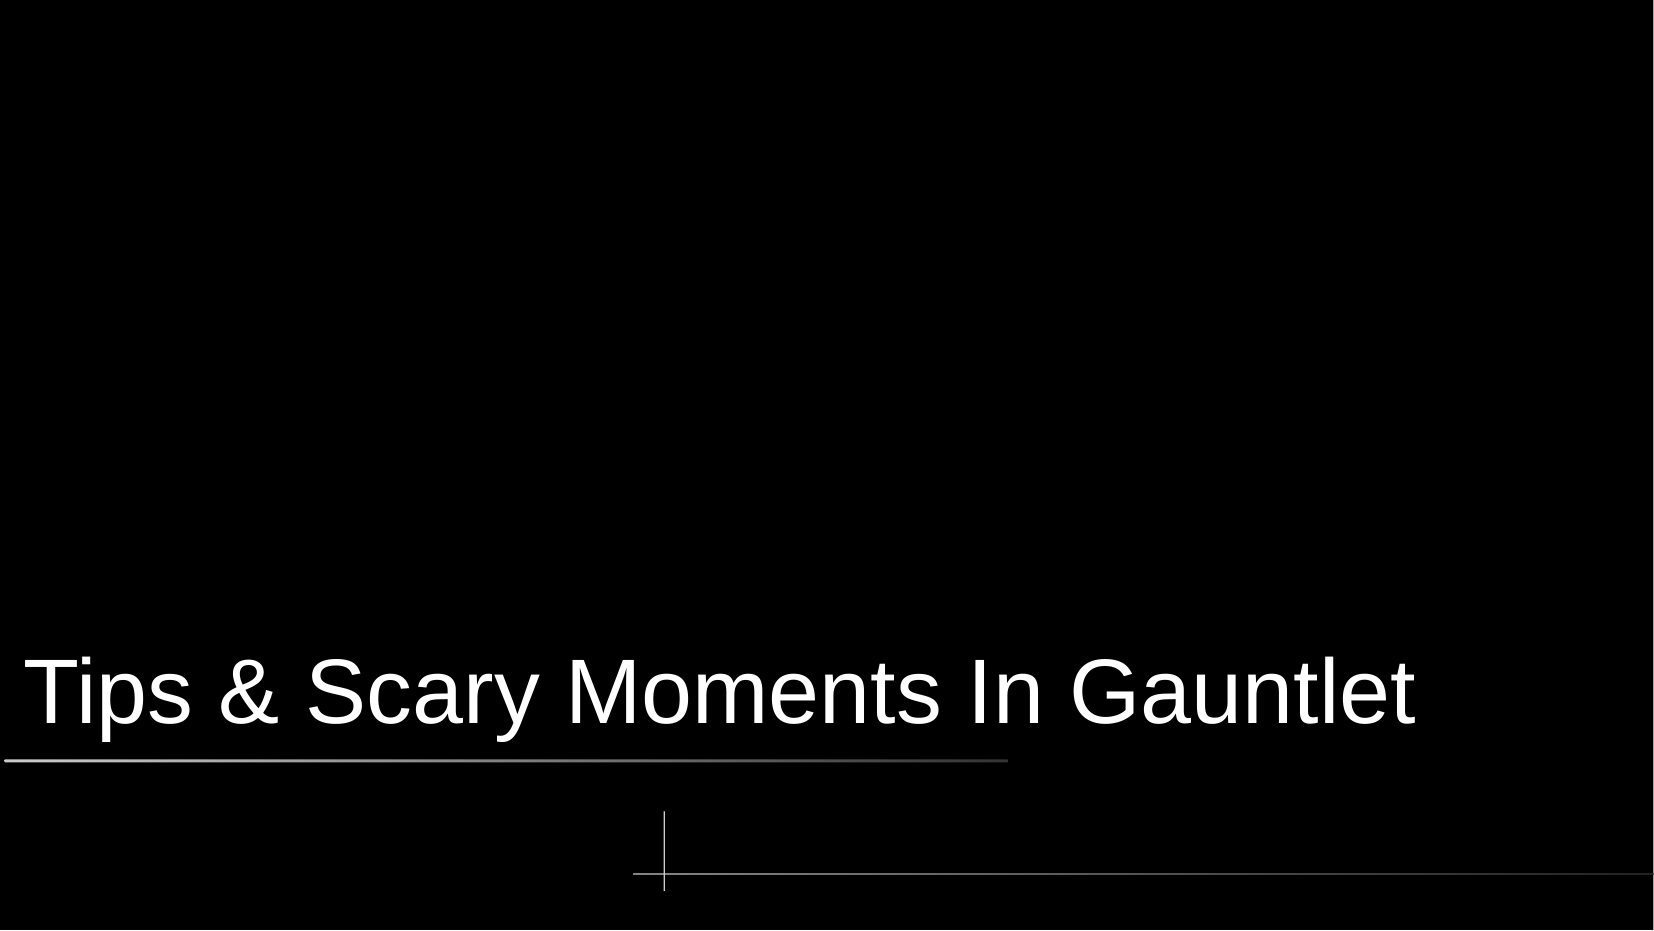

# Tips & Scary Moments In Gauntlet